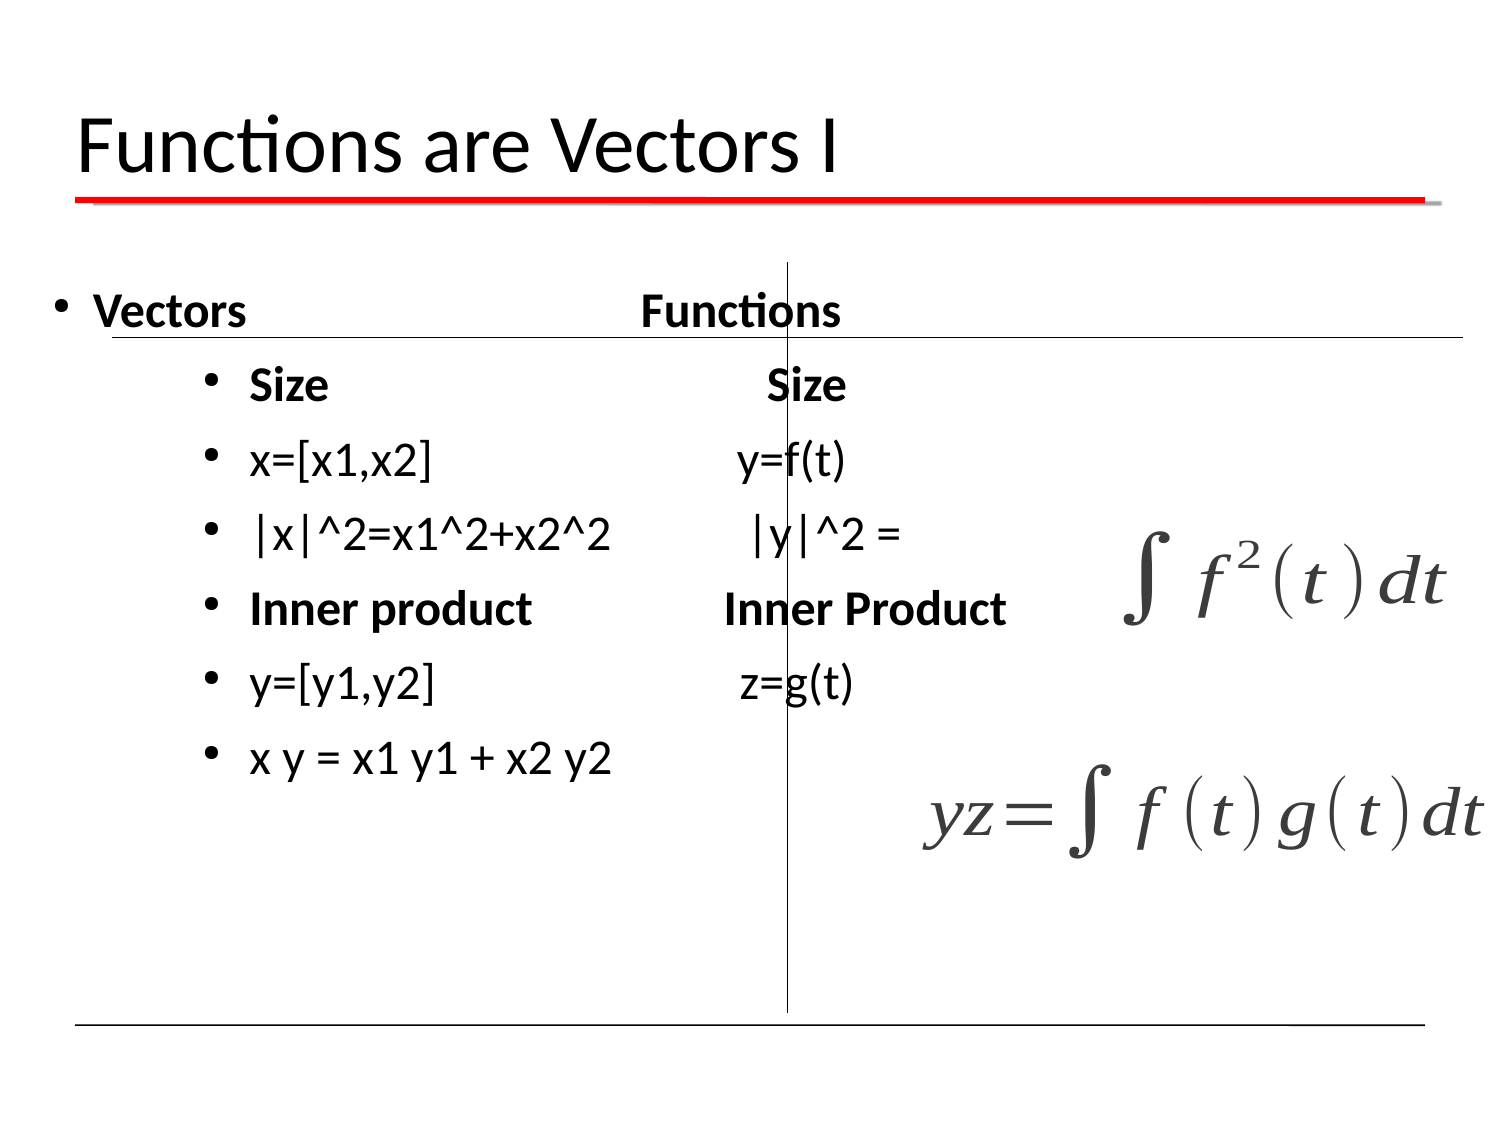

# Functions are Vectors I
 Vectors Functions
Size	 Size
x=[x1,x2] y=f(t)
|x|^2=x1^2+x2^2 |y|^2 =
Inner product Inner Product
y=[y1,y2] z=g(t)
x y = x1 y1 + x2 y2